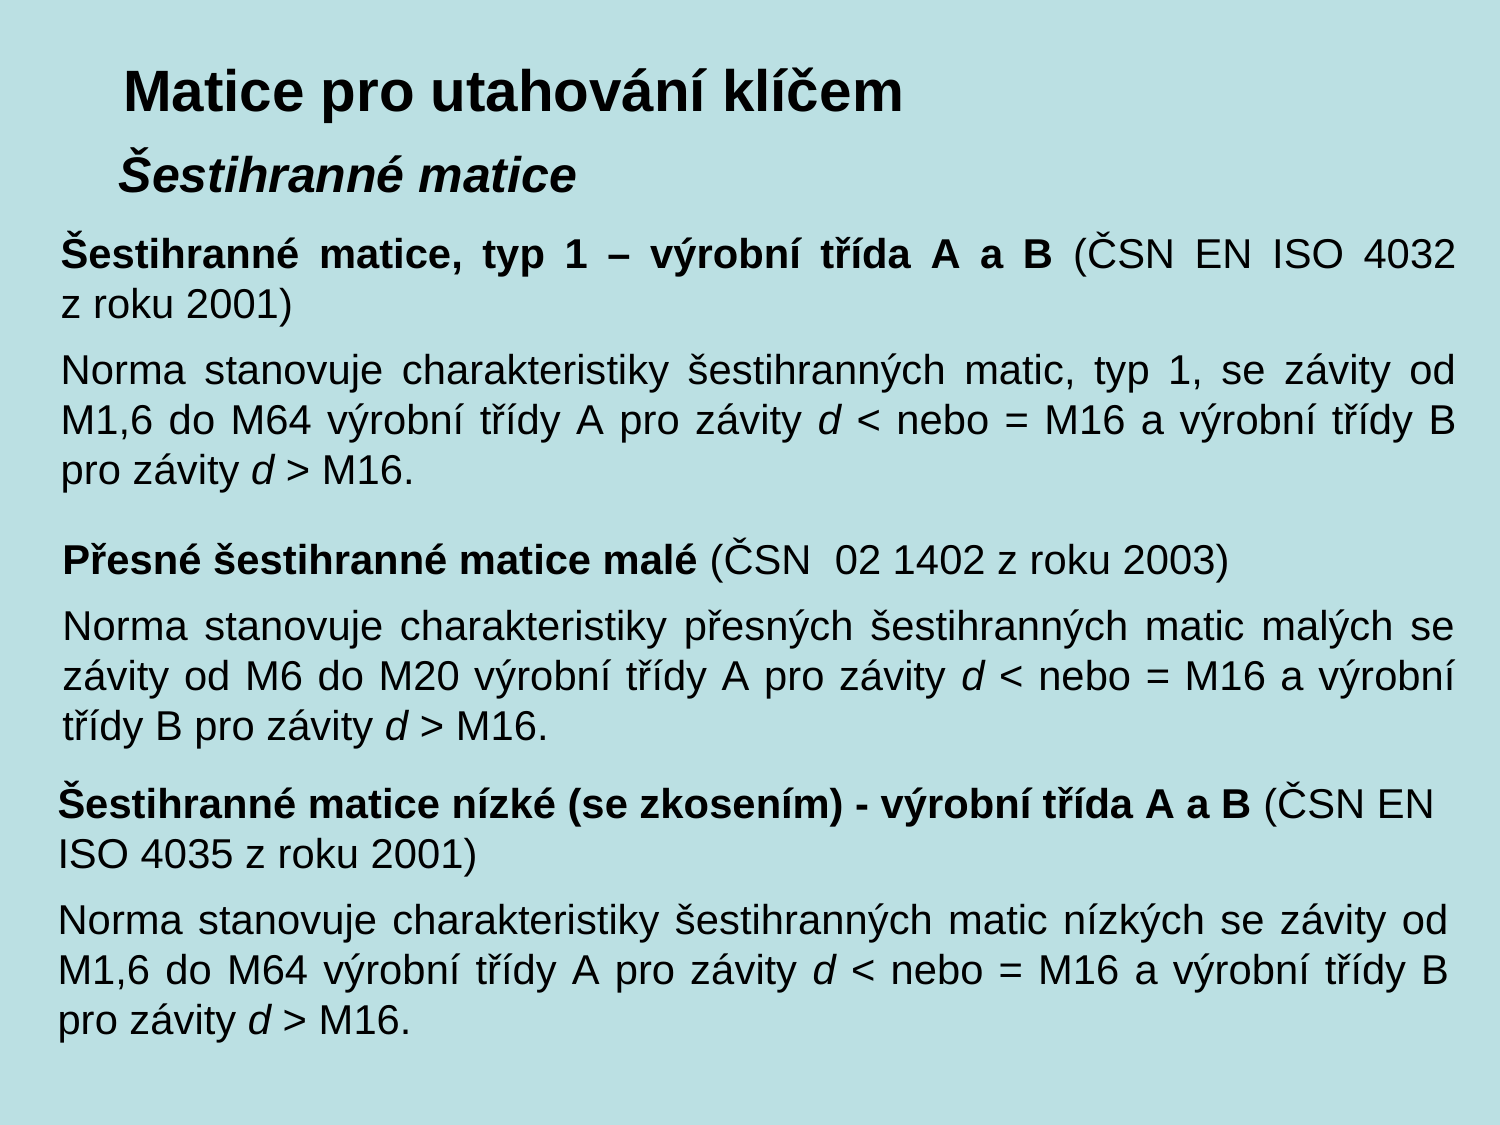

Matice pro utahování klíčem
Šestihranné matice
Šestihranné matice, typ 1 – výrobní třída A a B (ČSN EN ISO 4032
z roku 2001)
Norma stanovuje charakteristiky šestihranných matic, typ 1, se závity od M1,6 do M64 výrobní třídy A pro závity d < nebo = M16 a výrobní třídy B pro závity d > M16.
Přesné šestihranné matice malé (ČSN 02 1402 z roku 2003)
Norma stanovuje charakteristiky přesných šestihranných matic malých se závity od M6 do M20 výrobní třídy A pro závity d < nebo = M16 a výrobní třídy B pro závity d > M16.
Šestihranné matice nízké (se zkosením) - výrobní třída A a B (ČSN EN ISO 4035 z roku 2001)
Norma stanovuje charakteristiky šestihranných matic nízkých se závity od M1,6 do M64 výrobní třídy A pro závity d < nebo = M16 a výrobní třídy B pro závity d > M16.